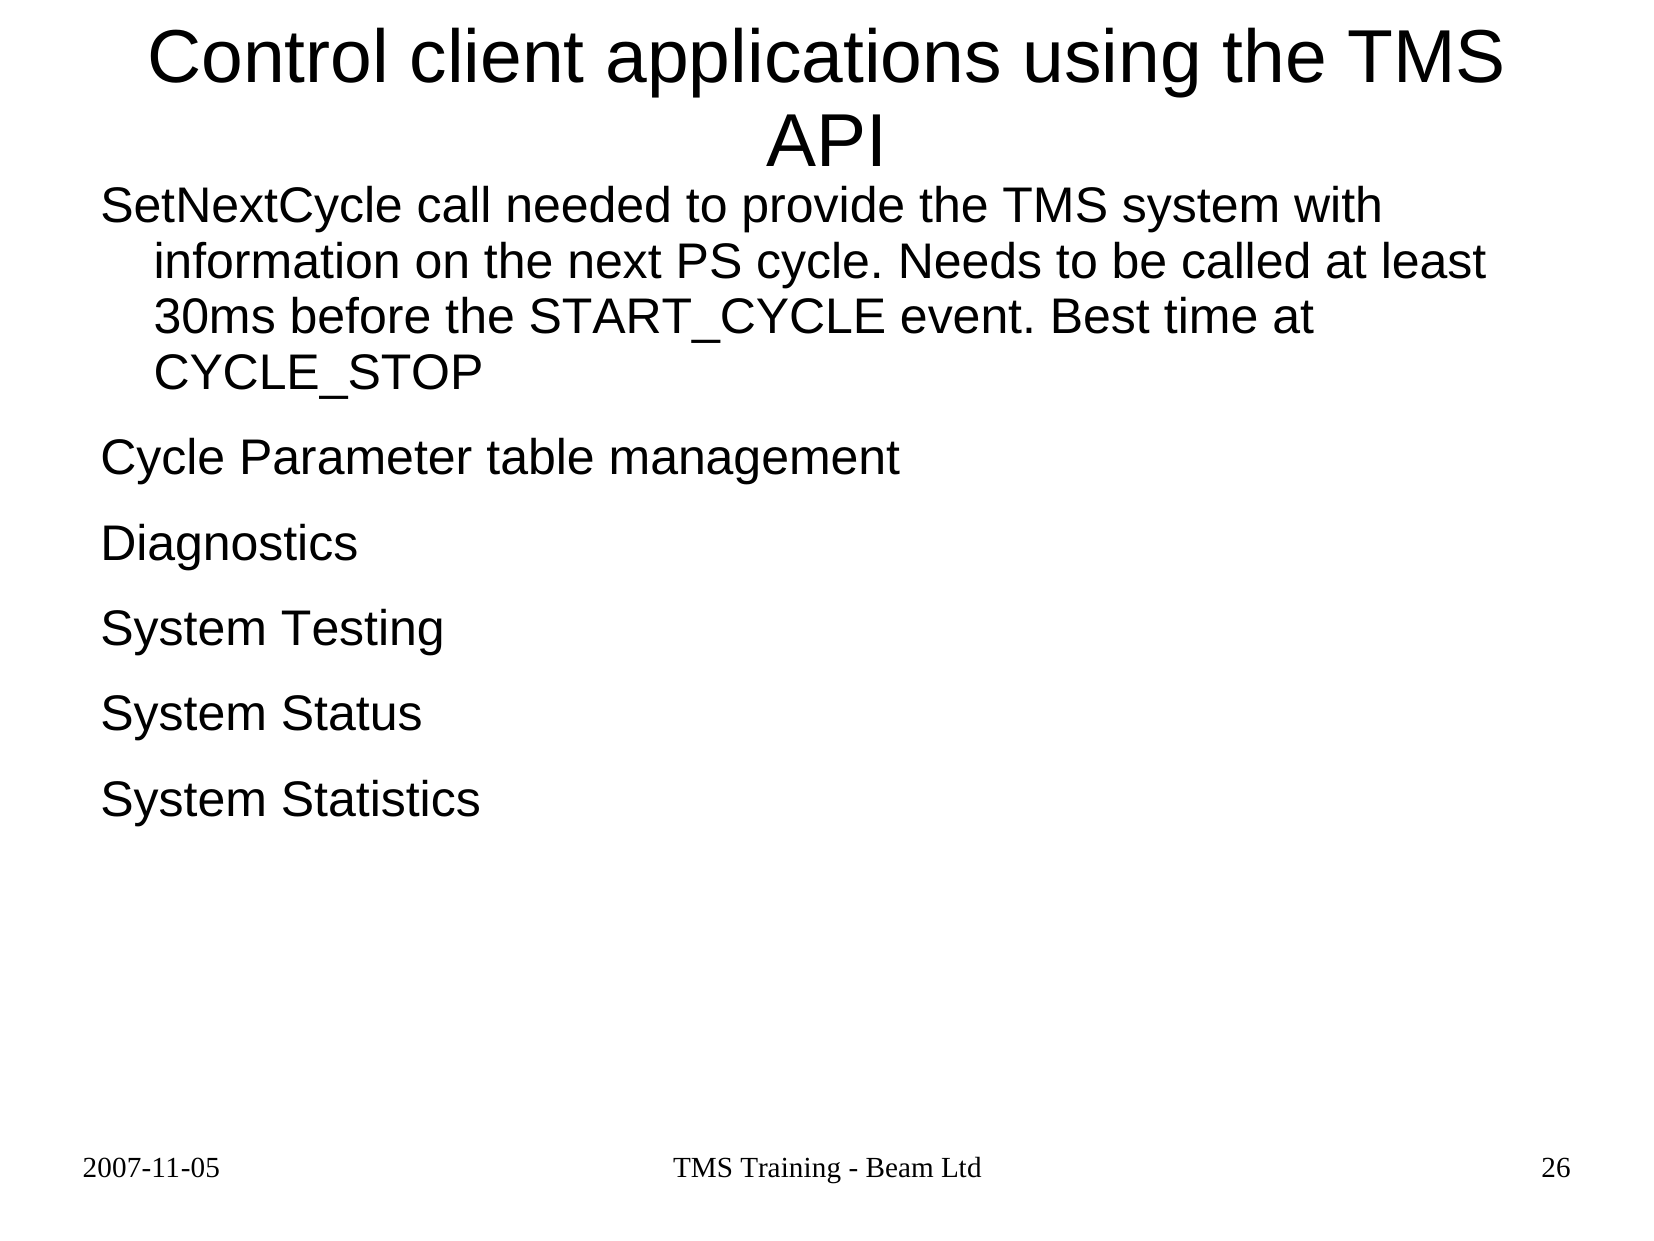

# Control client applications using the TMS API
SetNextCycle call needed to provide the TMS system with information on the next PS cycle. Needs to be called at least 30ms before the START_CYCLE event. Best time at CYCLE_STOP
Cycle Parameter table management
Diagnostics
System Testing
System Status
System Statistics
26